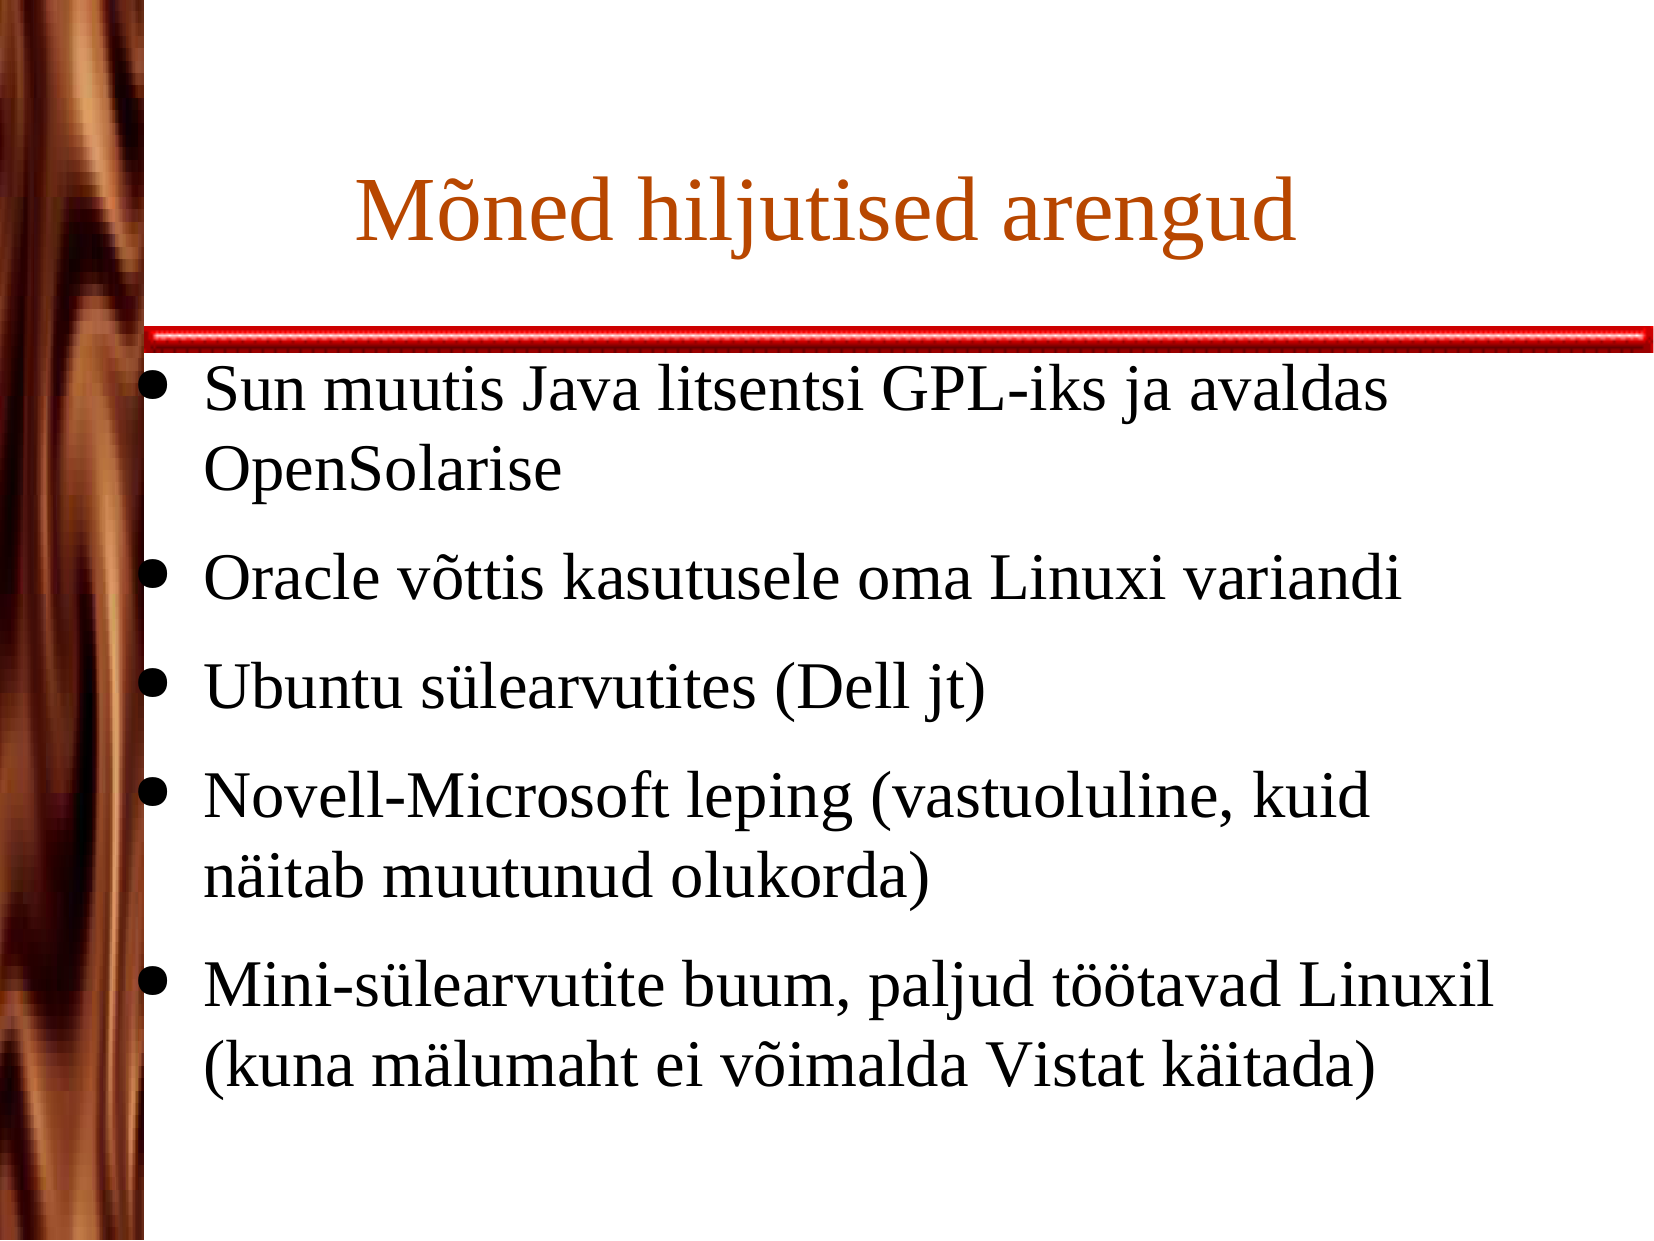

# Mõned hiljutised arengud
Sun muutis Java litsentsi GPL-iks ja avaldas OpenSolarise
Oracle võttis kasutusele oma Linuxi variandi
Ubuntu sülearvutites (Dell jt)
Novell-Microsoft leping (vastuoluline, kuid näitab muutunud olukorda)
Mini-sülearvutite buum, paljud töötavad Linuxil (kuna mälumaht ei võimalda Vistat käitada)